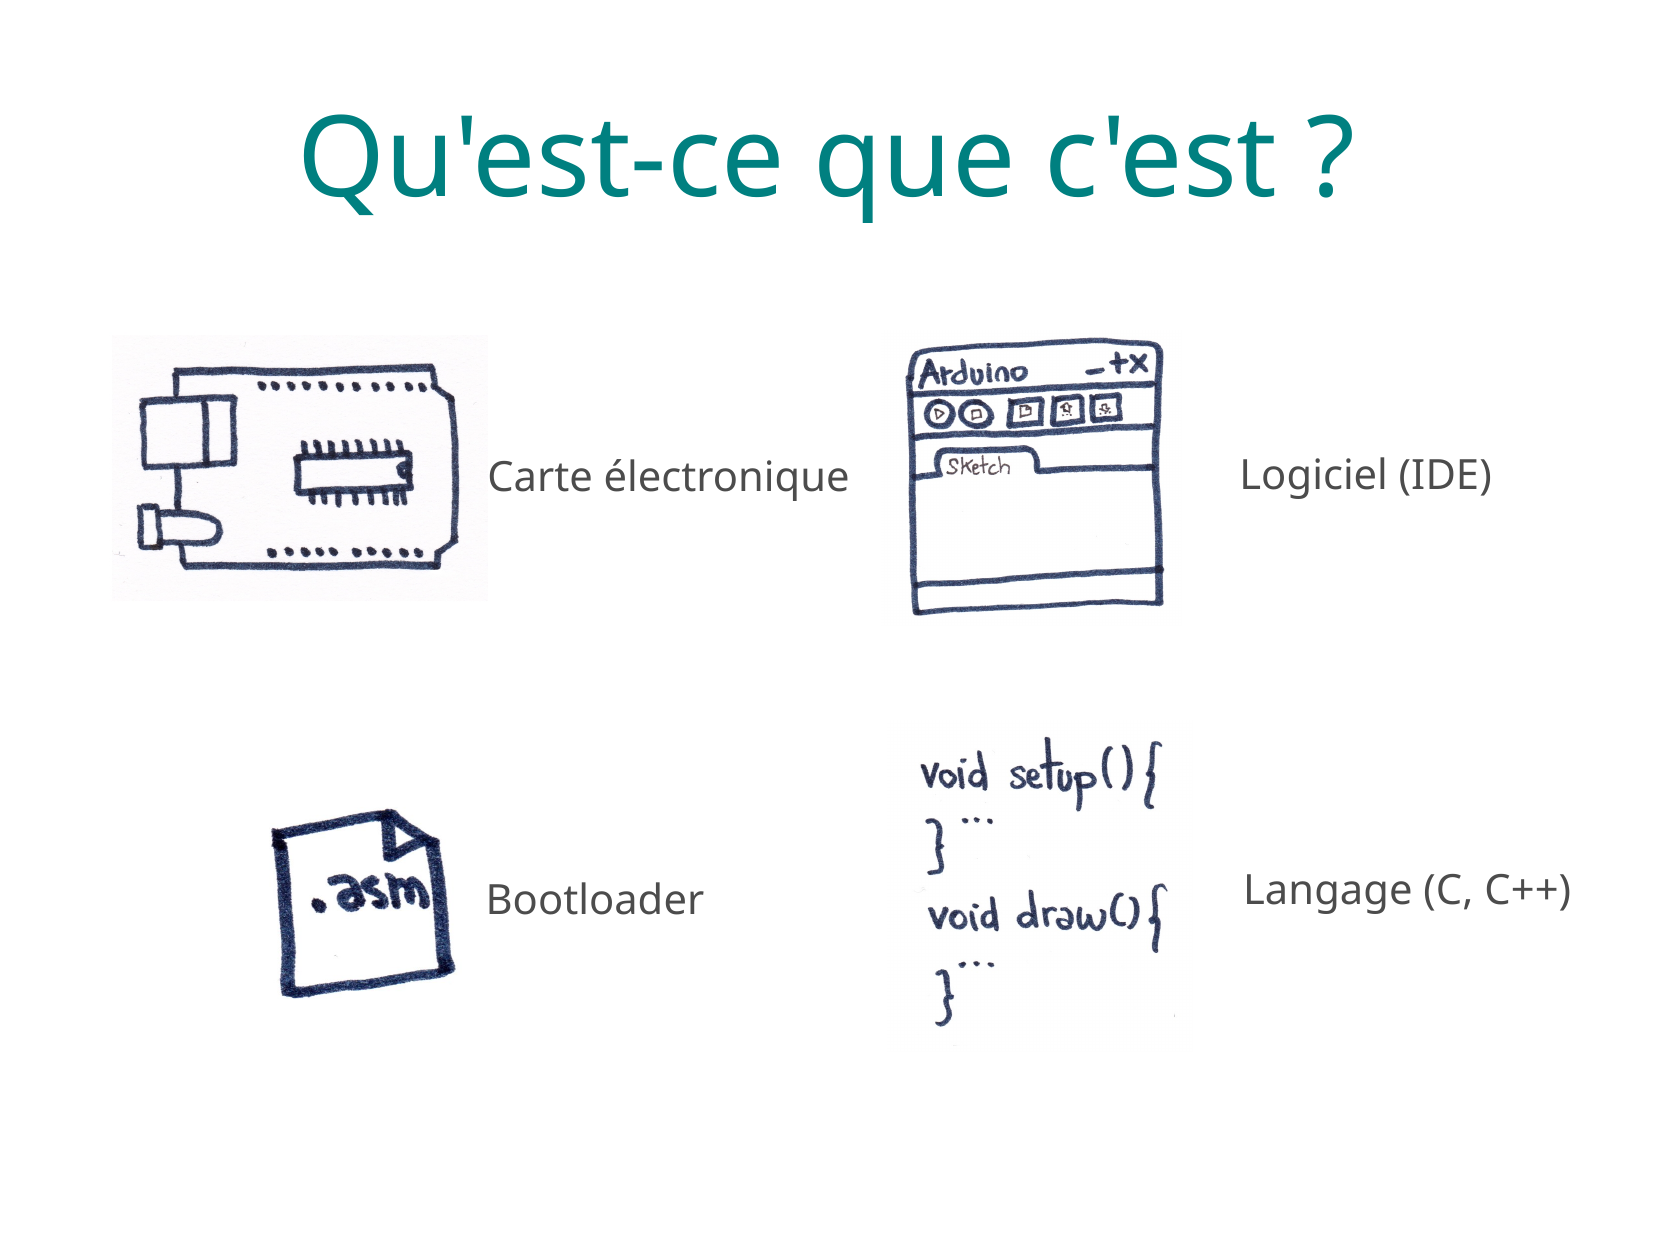

# Qu'est-ce que c'est ?
Logiciel (IDE)
Carte électronique
Langage (C, C++)
Bootloader